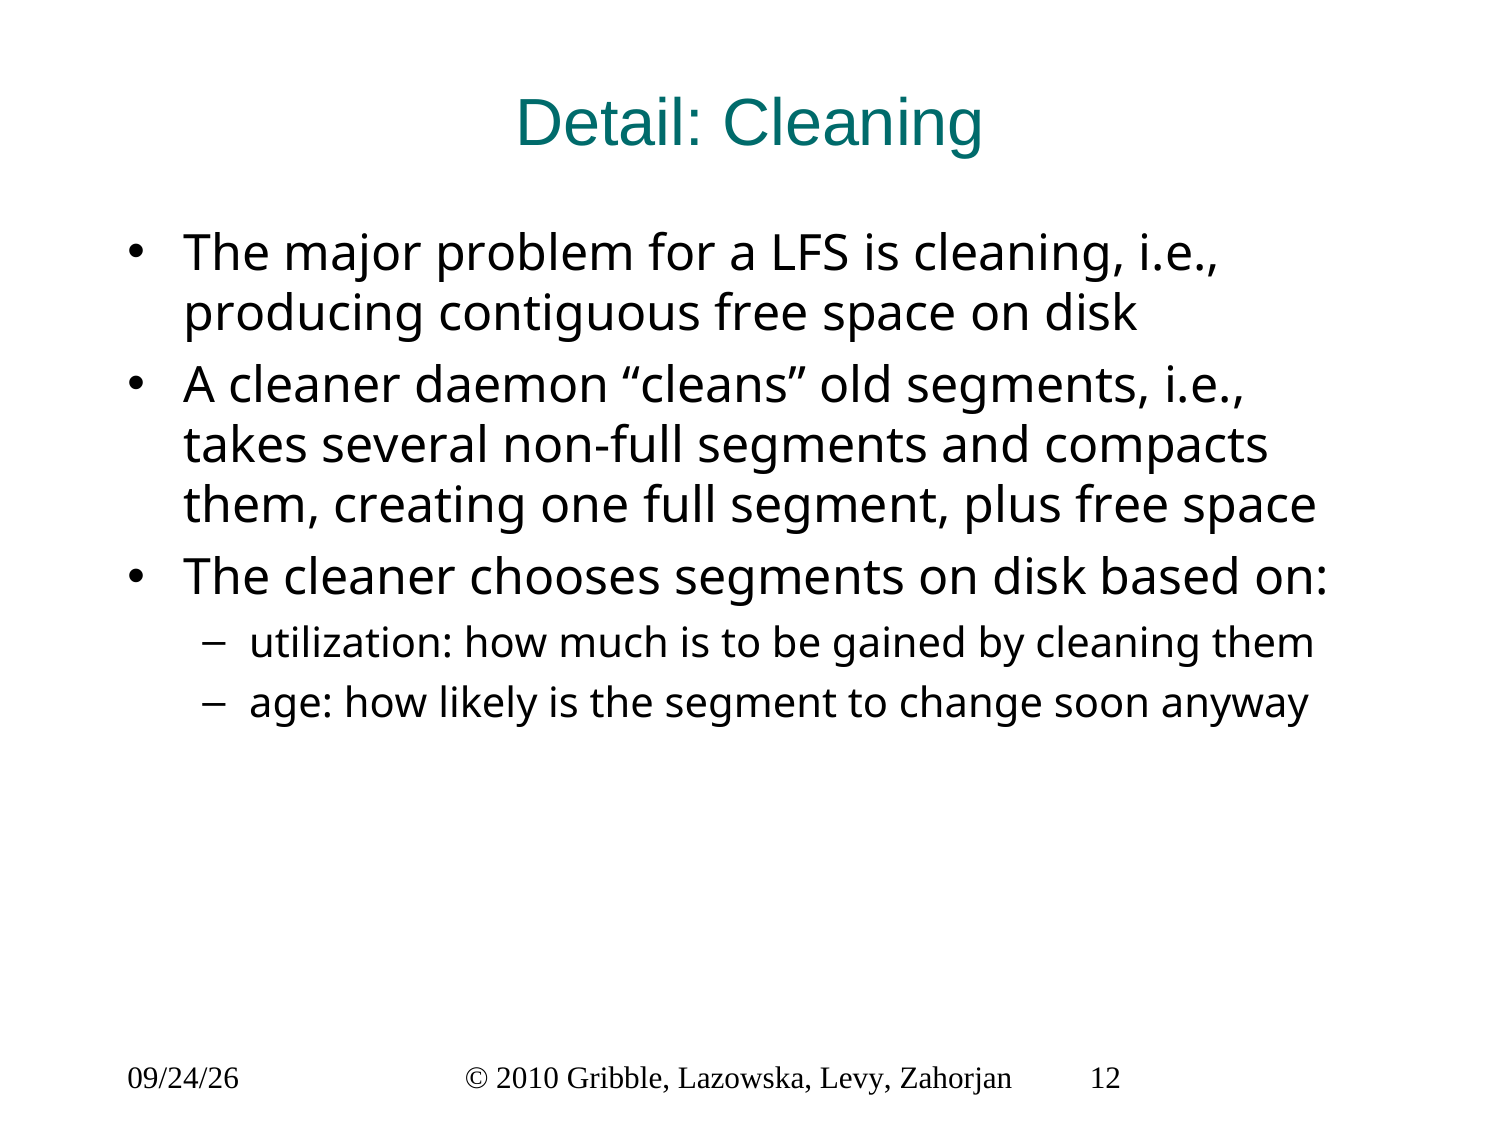

# Detail: Cleaning
The major problem for a LFS is cleaning, i.e., producing contiguous free space on disk
A cleaner daemon “cleans” old segments, i.e., takes several non-full segments and compacts them, creating one full segment, plus free space
The cleaner chooses segments on disk based on:
utilization: how much is to be gained by cleaning them
age: how likely is the segment to change soon anyway
12